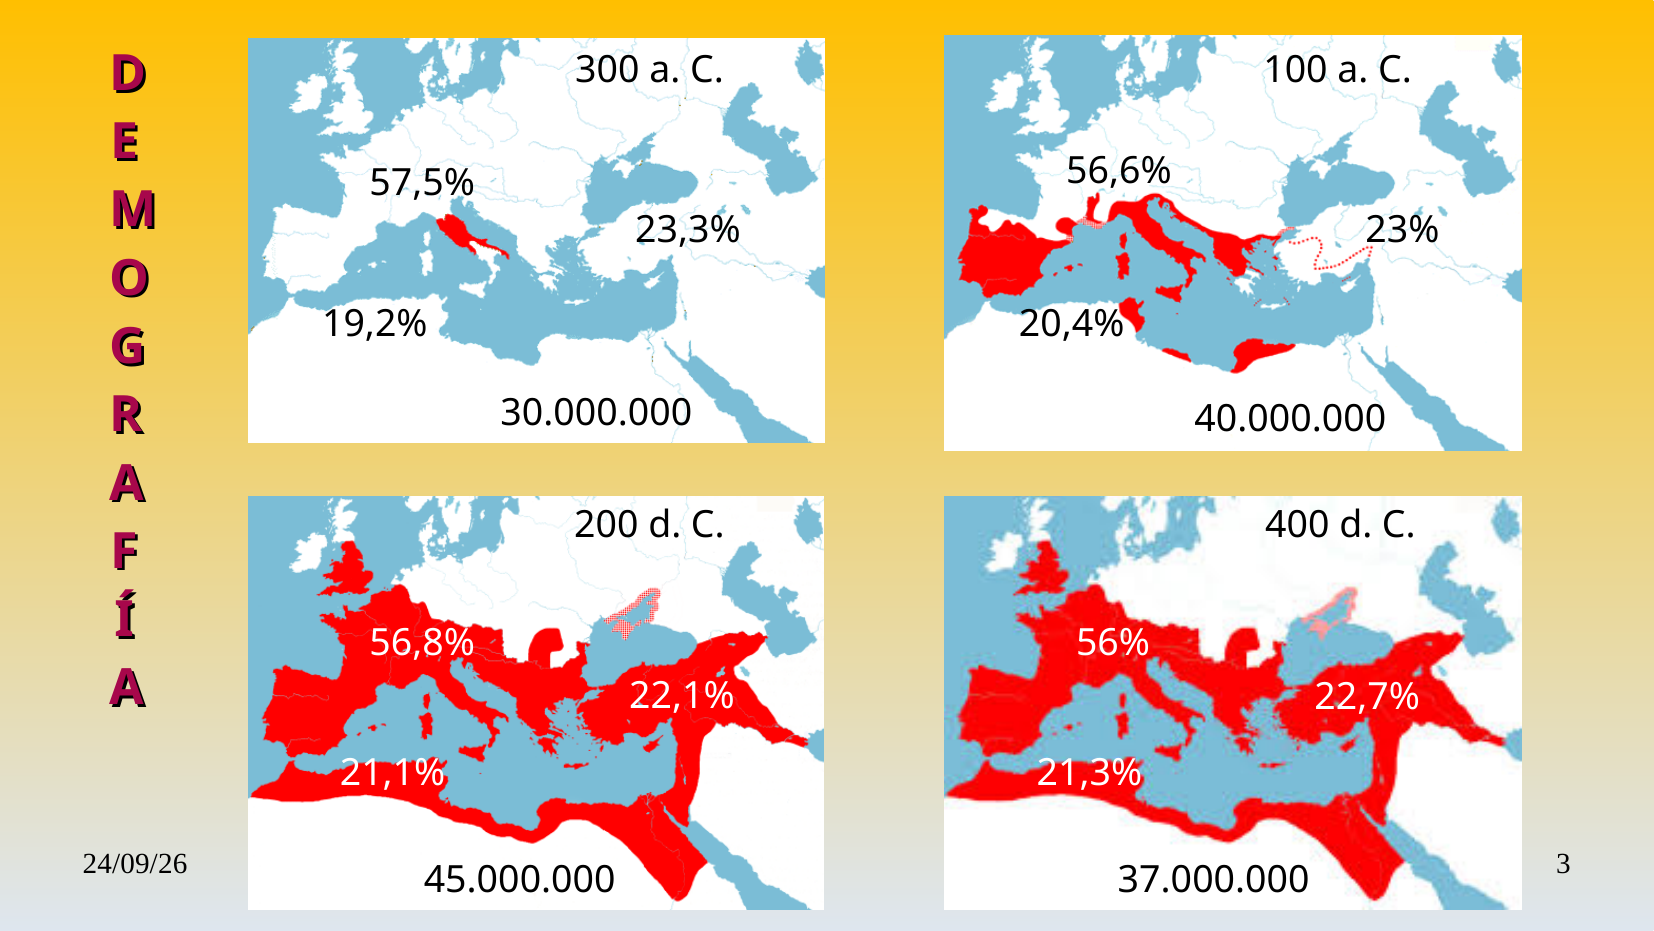

DEMOGRAFÍA
300 a. C.
100 a. C.
56,6%
57,5%
23,3%
23%
19,2%
20,4%
30.000.000
40.000.000
200 d. C.
400 d. C.
56,8%
56%
22,1%
22,7%
21,1%
21,3%
45.000.000
37.000.000
3